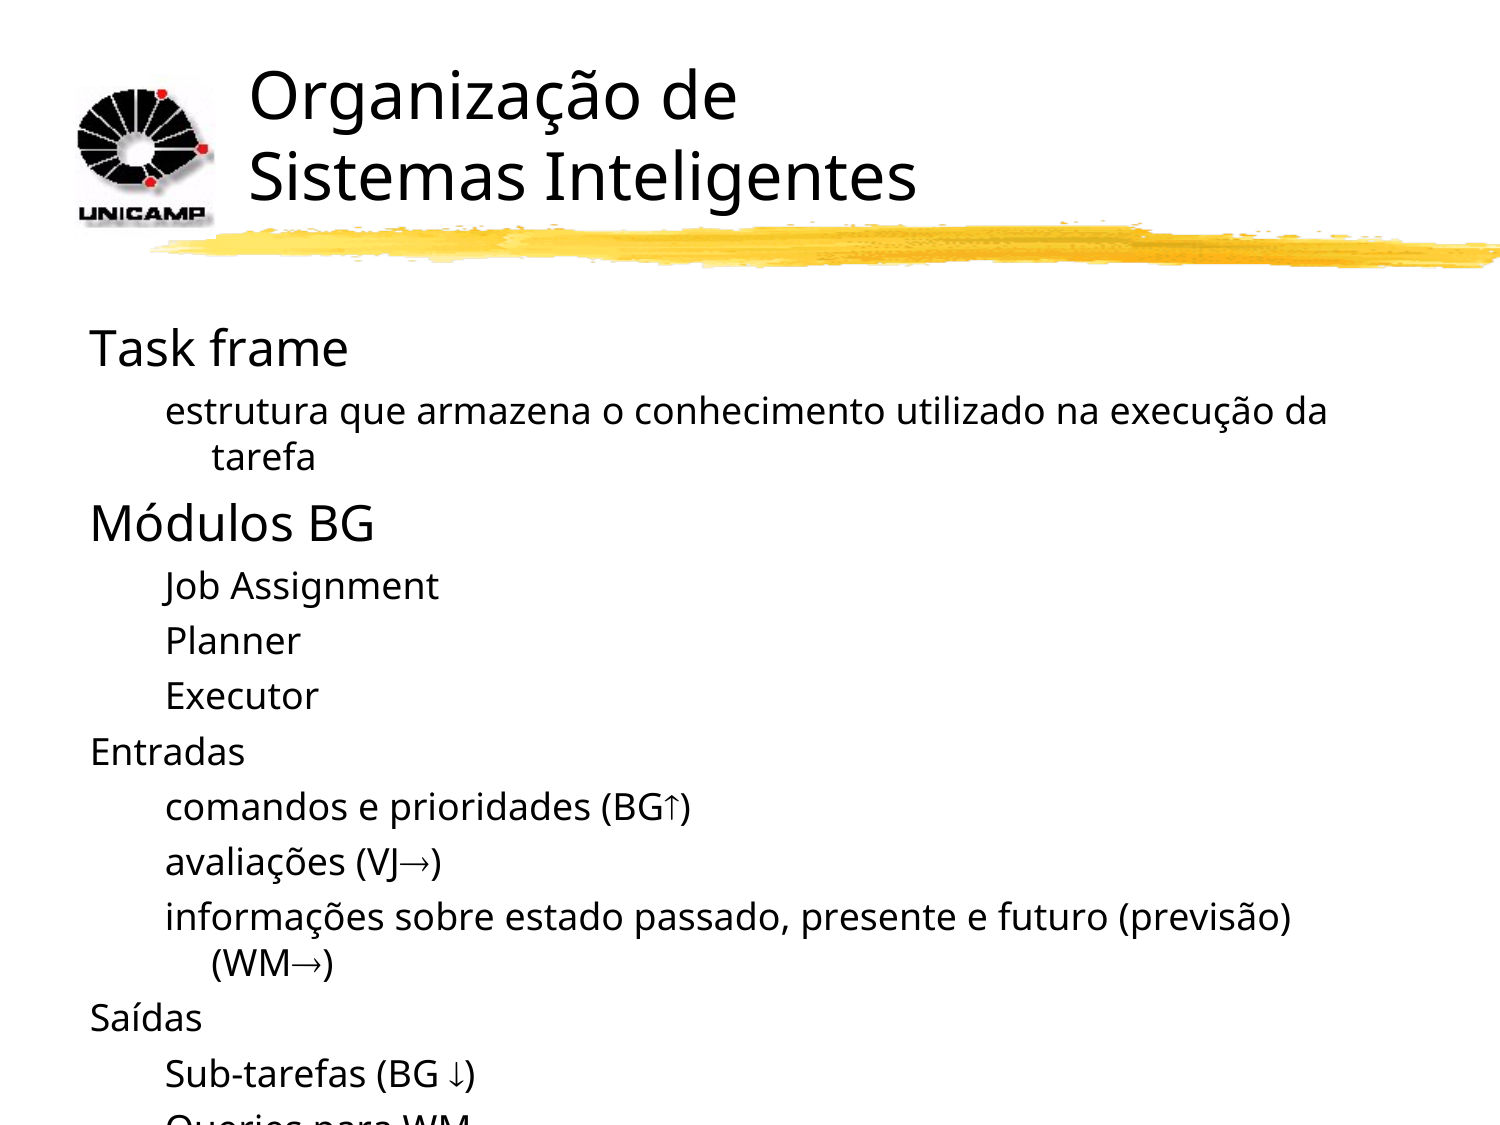

# Organização de Sistemas Inteligentes
Task frame
estrutura que armazena o conhecimento utilizado na execução da tarefa
Módulos BG
Job Assignment
Planner
Executor
Entradas
comandos e prioridades (BG)
avaliações (VJ)
informações sobre estado passado, presente e futuro (previsão) (WM)
Saídas
Sub-tarefas (BG )
Queries para WM